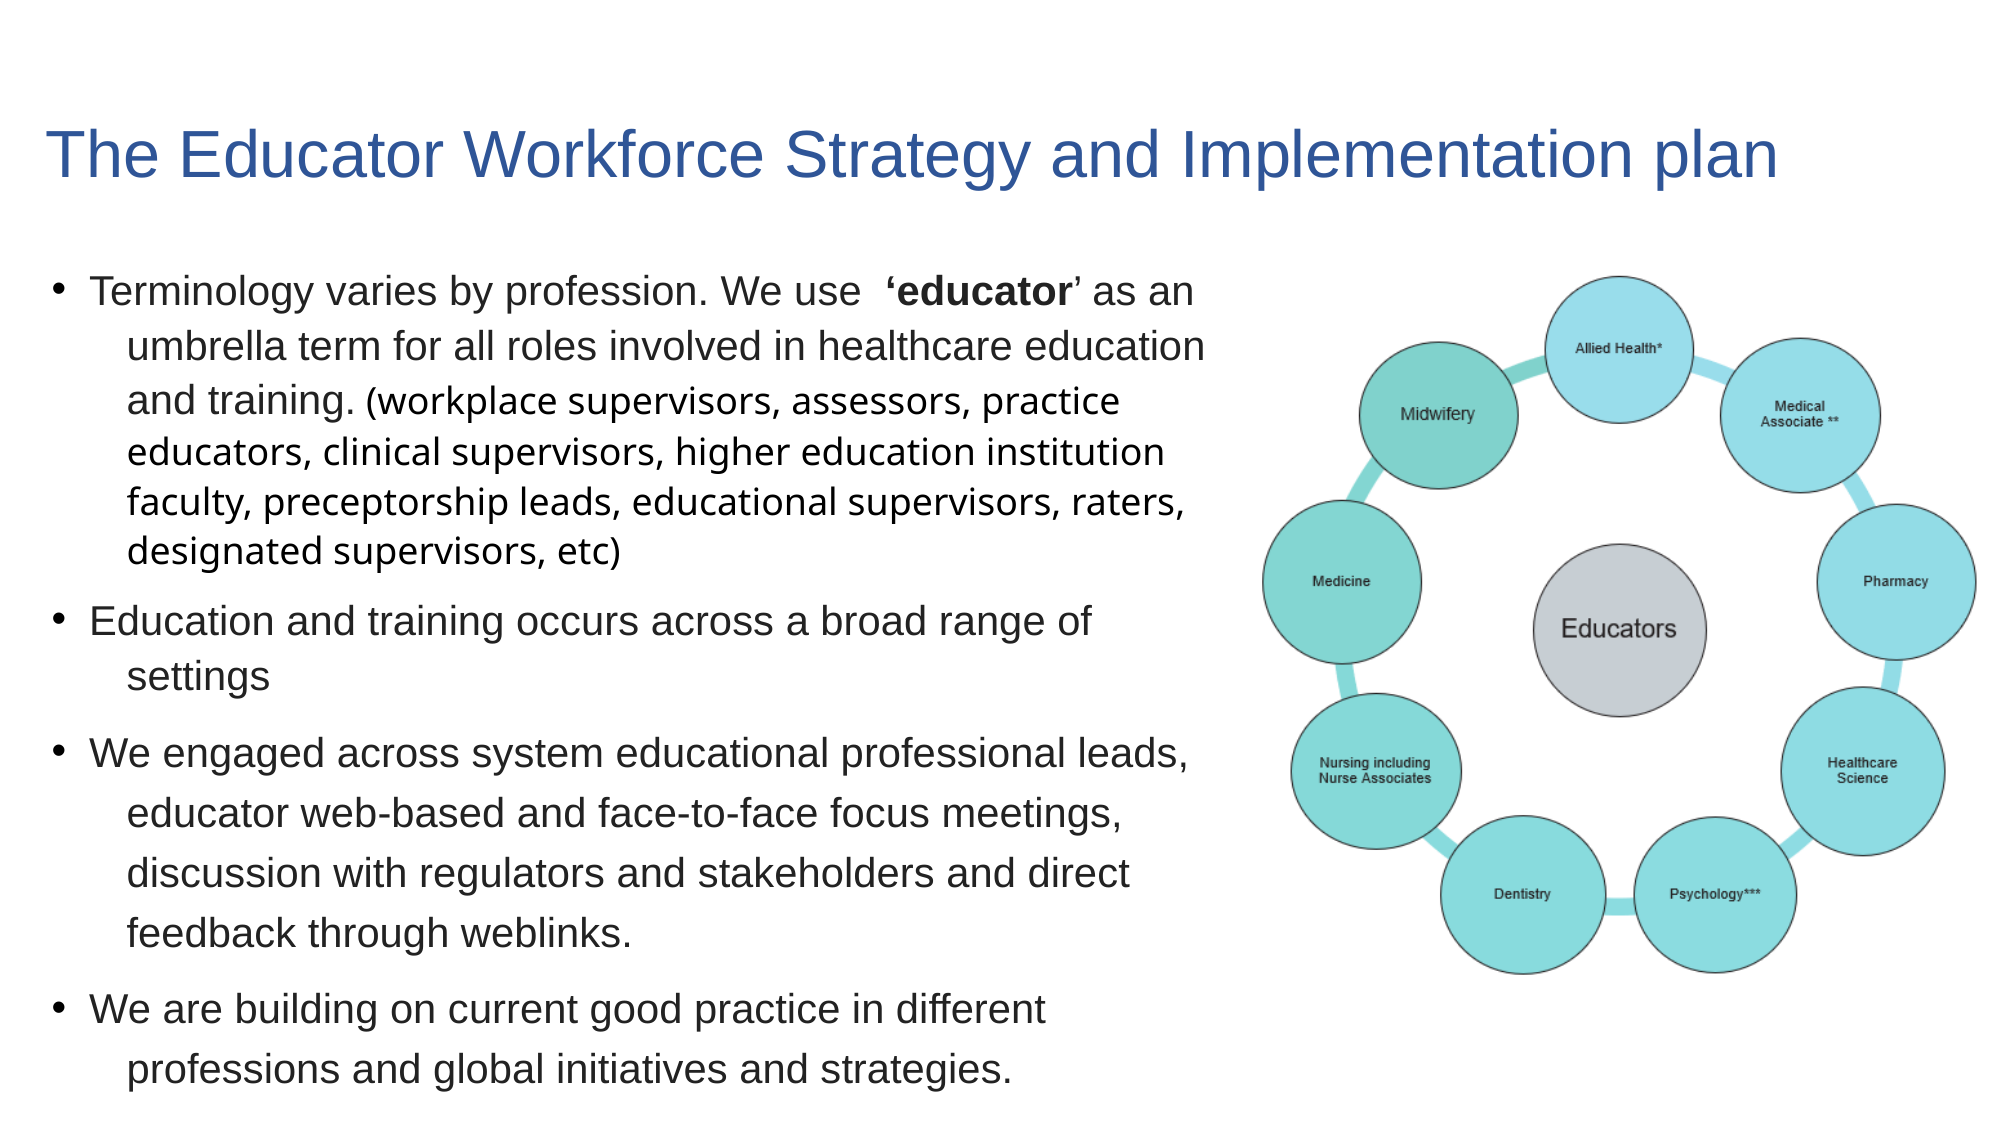

The Educator Workforce Strategy and Implementation plan
# Terminology varies by profession. We use ‘educator’ as an umbrella term for all roles involved in healthcare education and training. (workplace supervisors, assessors, practice educators, clinical supervisors, higher education institution faculty, preceptorship leads, educational supervisors, raters, designated supervisors, etc)
Education and training occurs across a broad range of settings
We engaged across system educational professional leads, educator web-based and face-to-face focus meetings, discussion with regulators and stakeholders and direct feedback through weblinks.
We are building on current good practice in different professions and global initiatives and strategies.